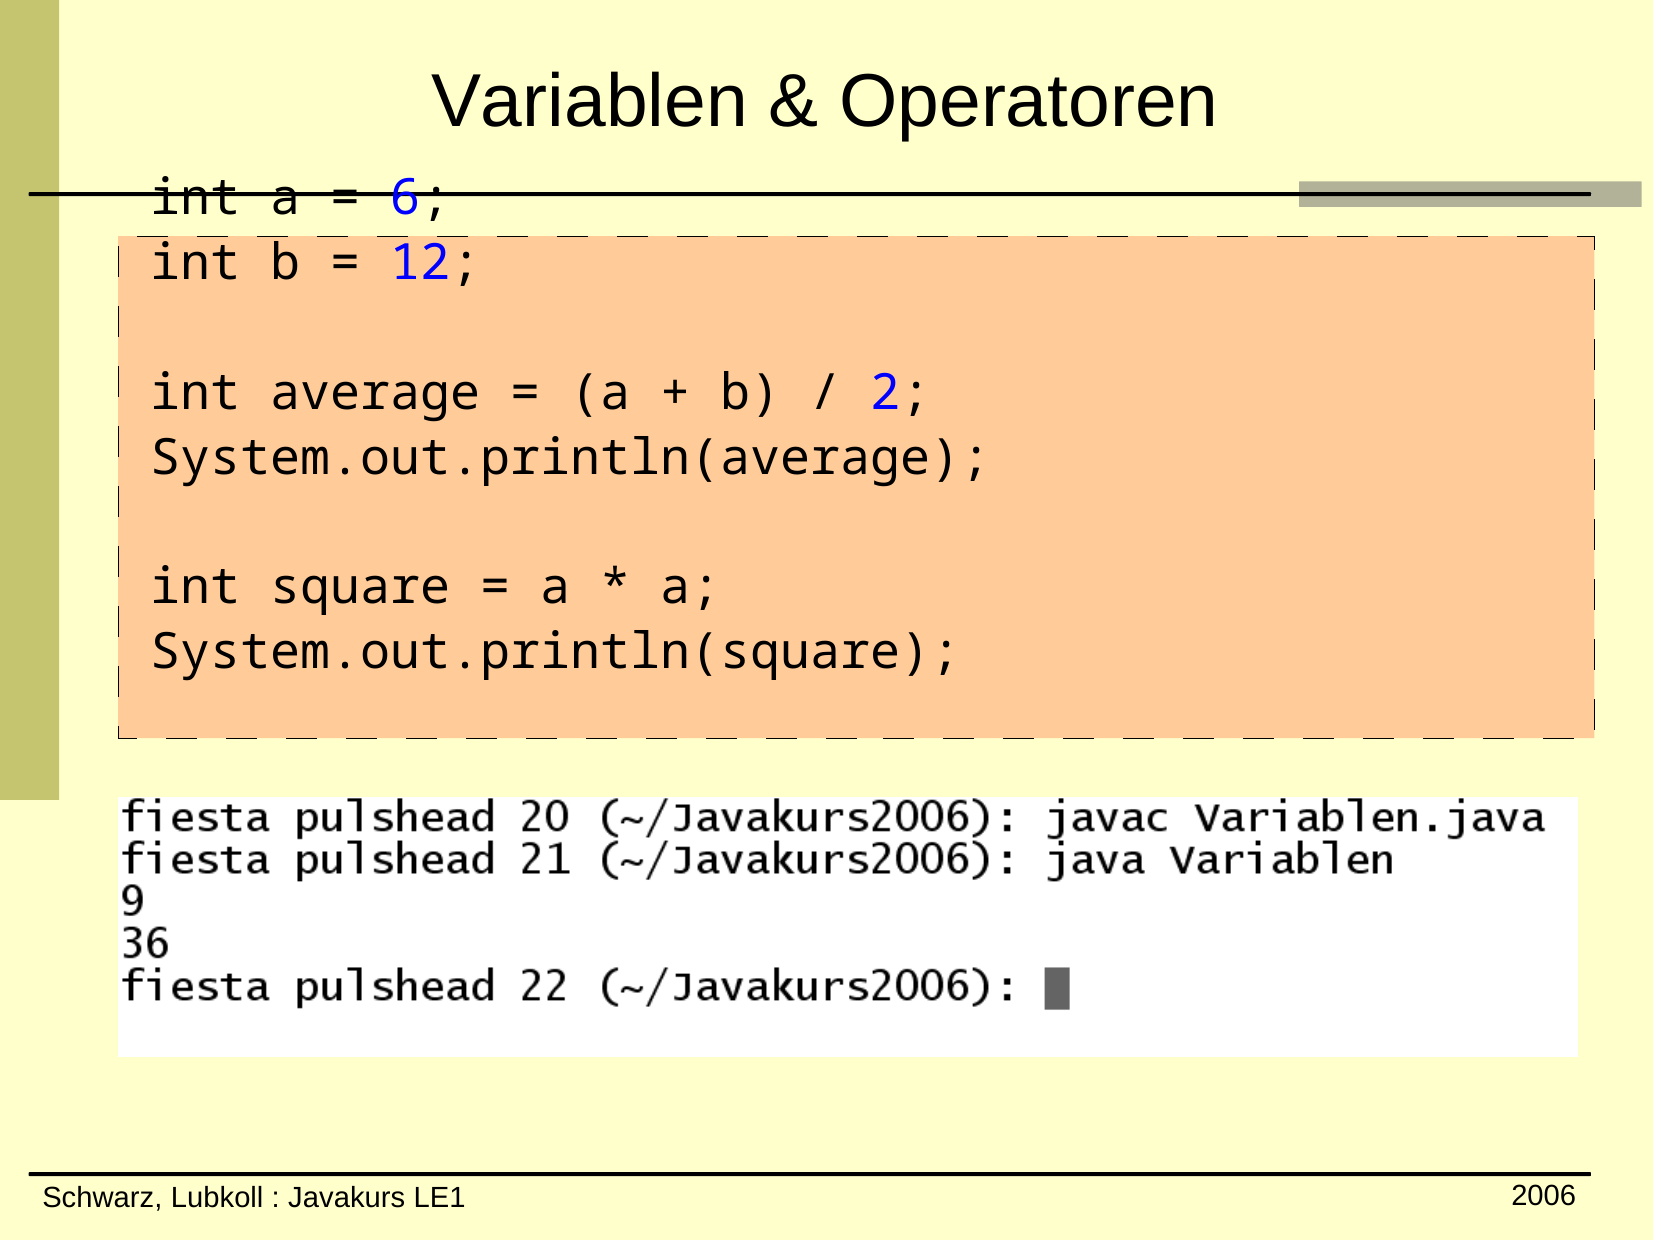

# Variablen & Operatoren
int a = 6;
int b = 12;
int average = (a + b) / 2;
System.out.println(average);
int square = a * a;
System.out.println(square);